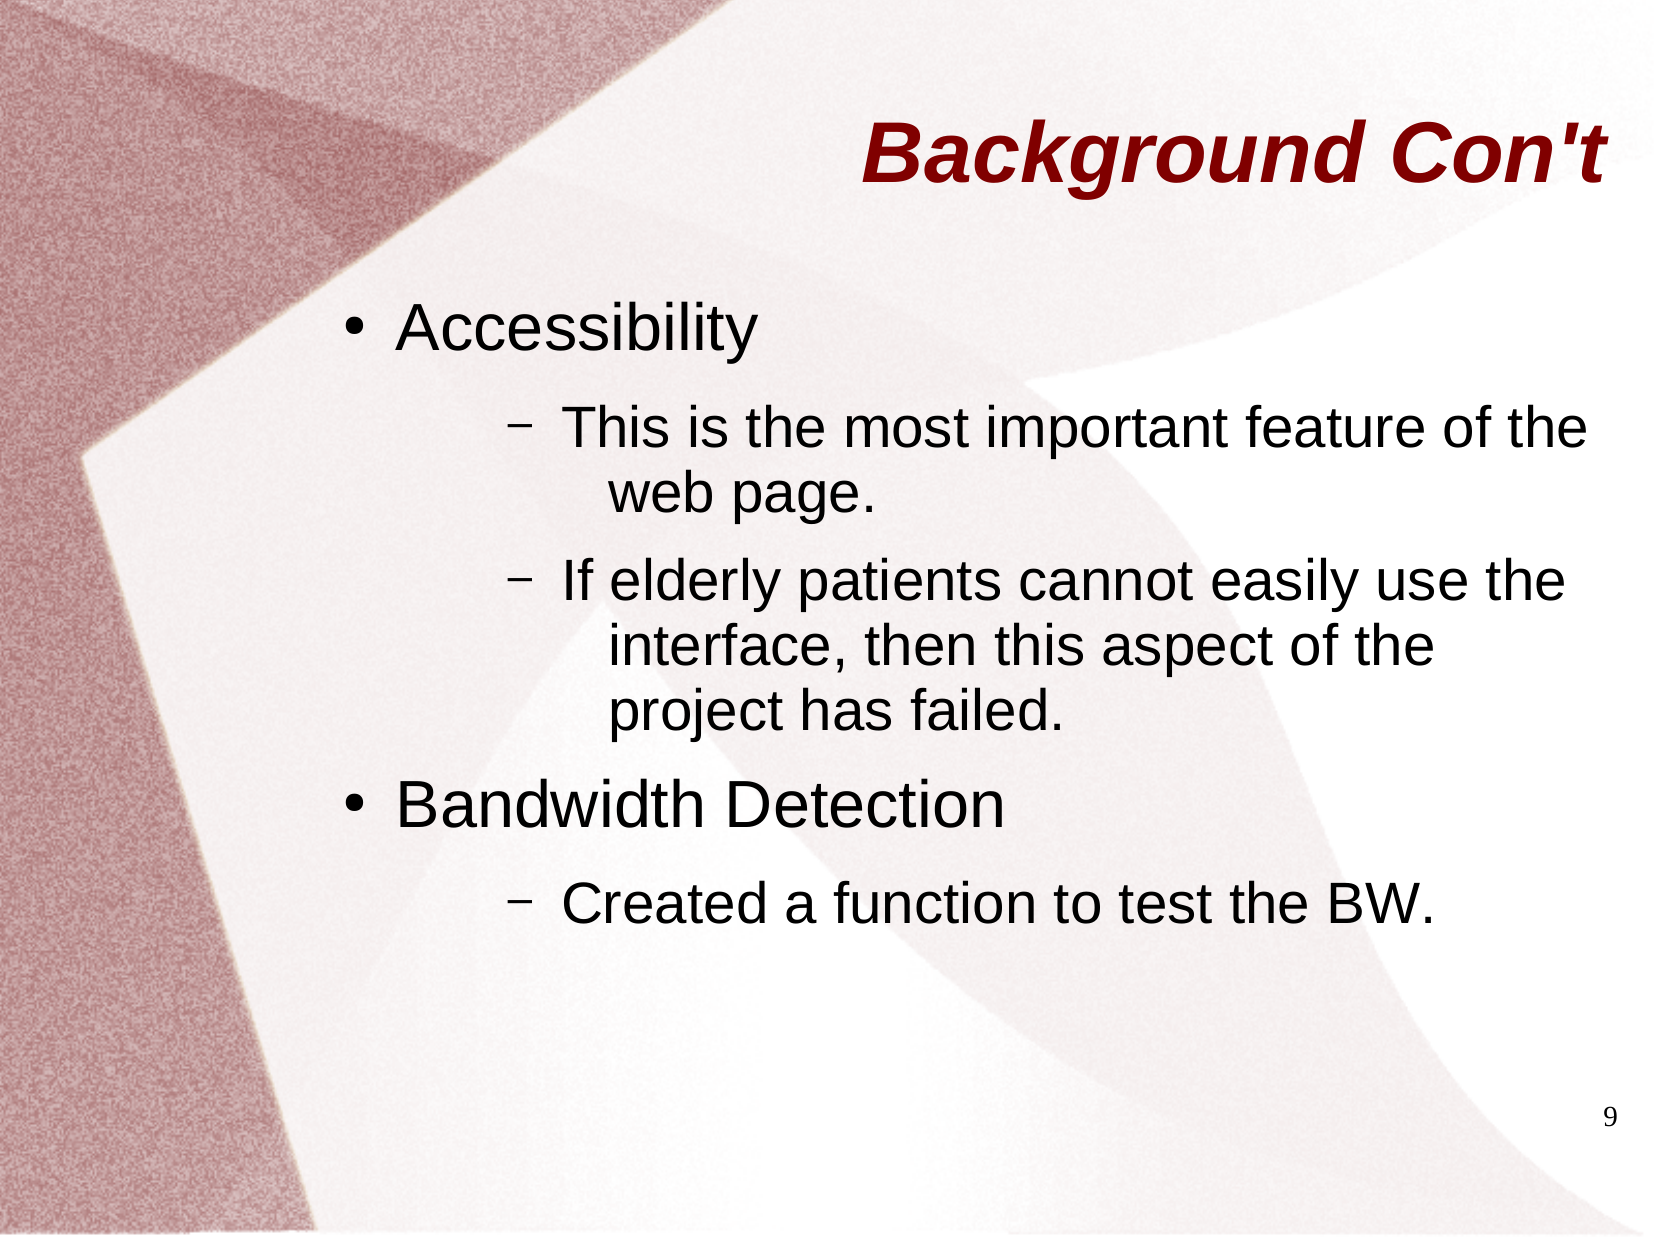

# Background Con't
Accessibility
This is the most important feature of the web page.
If elderly patients cannot easily use the interface, then this aspect of the project has failed.
Bandwidth Detection
Created a function to test the BW.
9